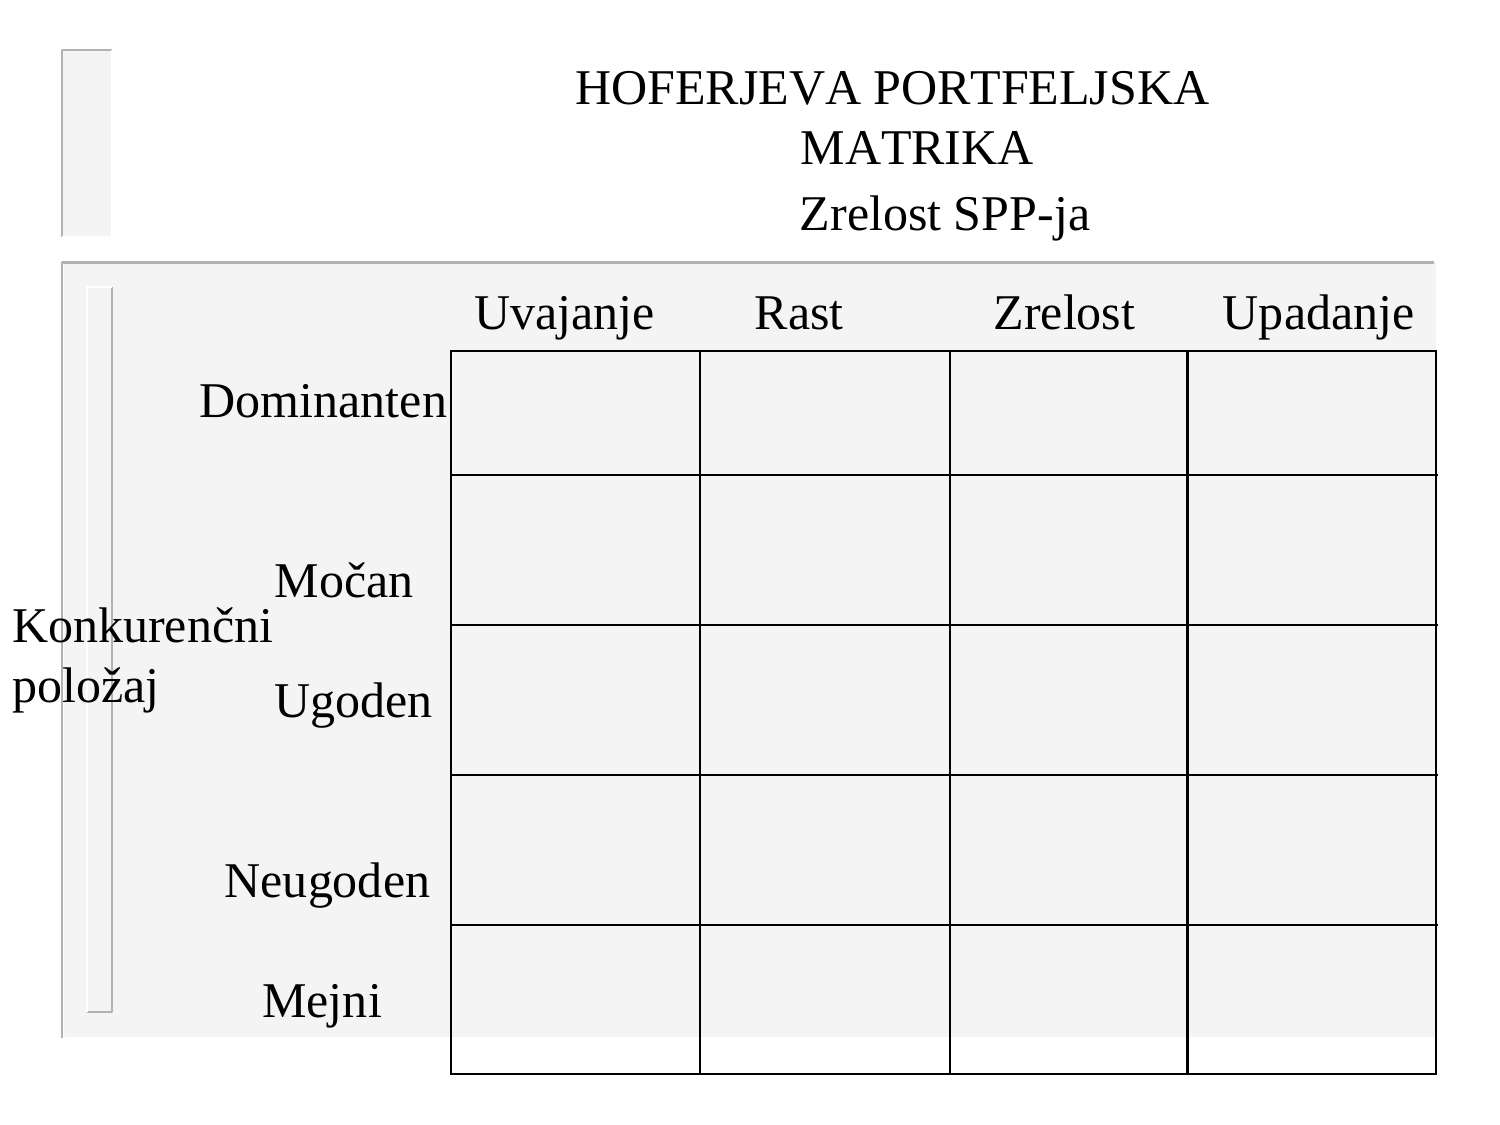

HOFERJEVA PORTFELJSKA
 MATRIKA
 Zrelost SPP-ja
Uvajanje Rast Zrelost Upadanje
Dominanten
 Močan
 Ugoden
 Neugoden
 Mejni
Konkurenčni
položaj